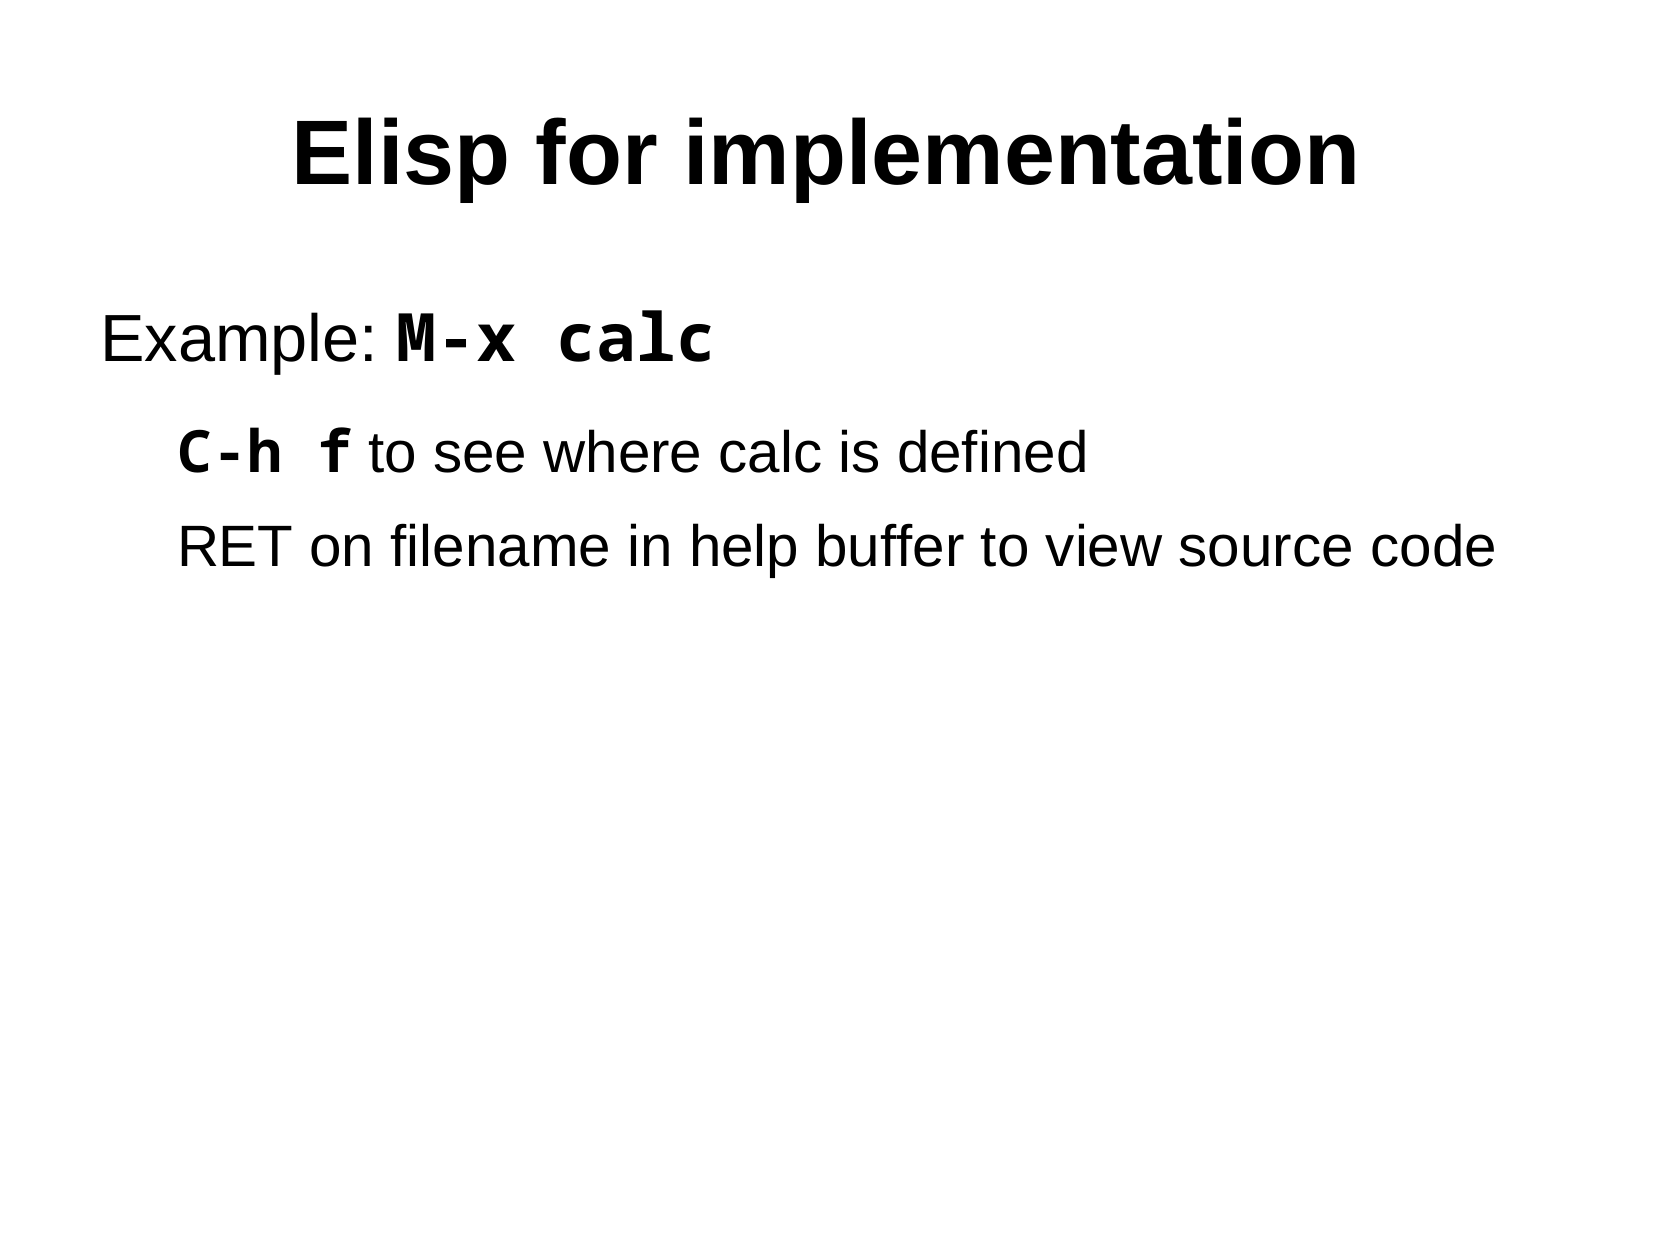

# Elisp for implementation
Example: M-x calc
C-h f to see where calc is defined
RET on filename in help buffer to view source code